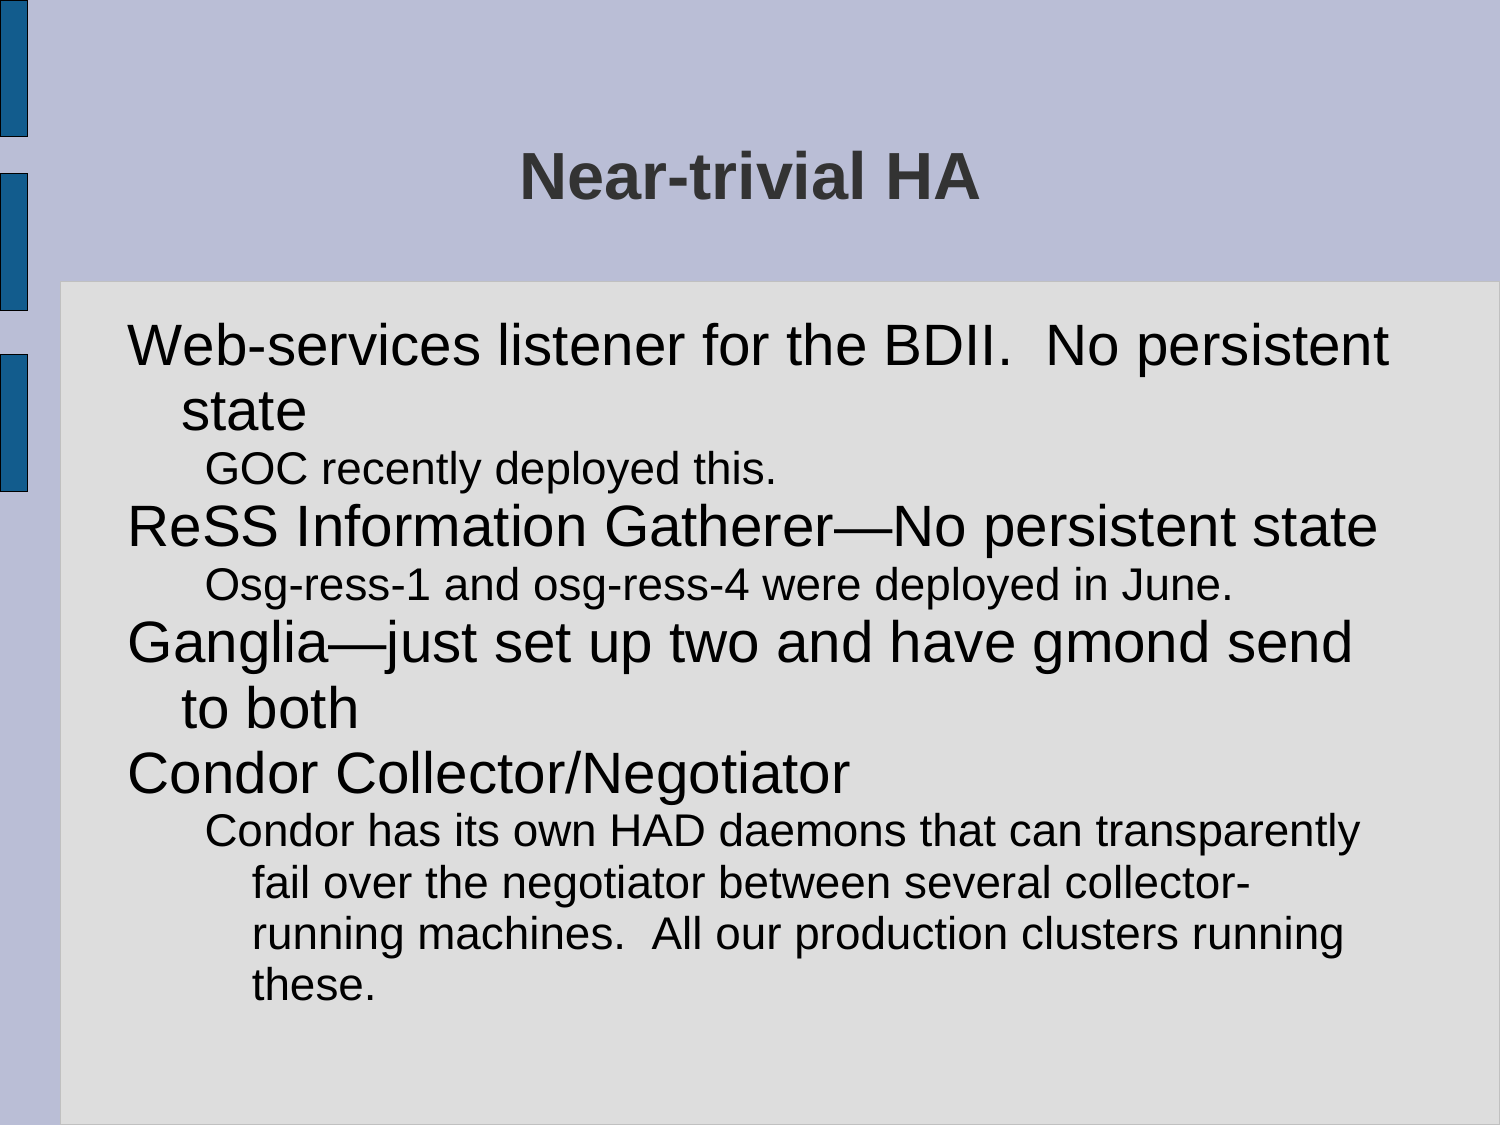

# Near-trivial HA
Web-services listener for the BDII. No persistent state
GOC recently deployed this.
ReSS Information Gatherer—No persistent state
Osg-ress-1 and osg-ress-4 were deployed in June.
Ganglia—just set up two and have gmond send to both
Condor Collector/Negotiator
Condor has its own HAD daemons that can transparently fail over the negotiator between several collector-running machines. All our production clusters running these.